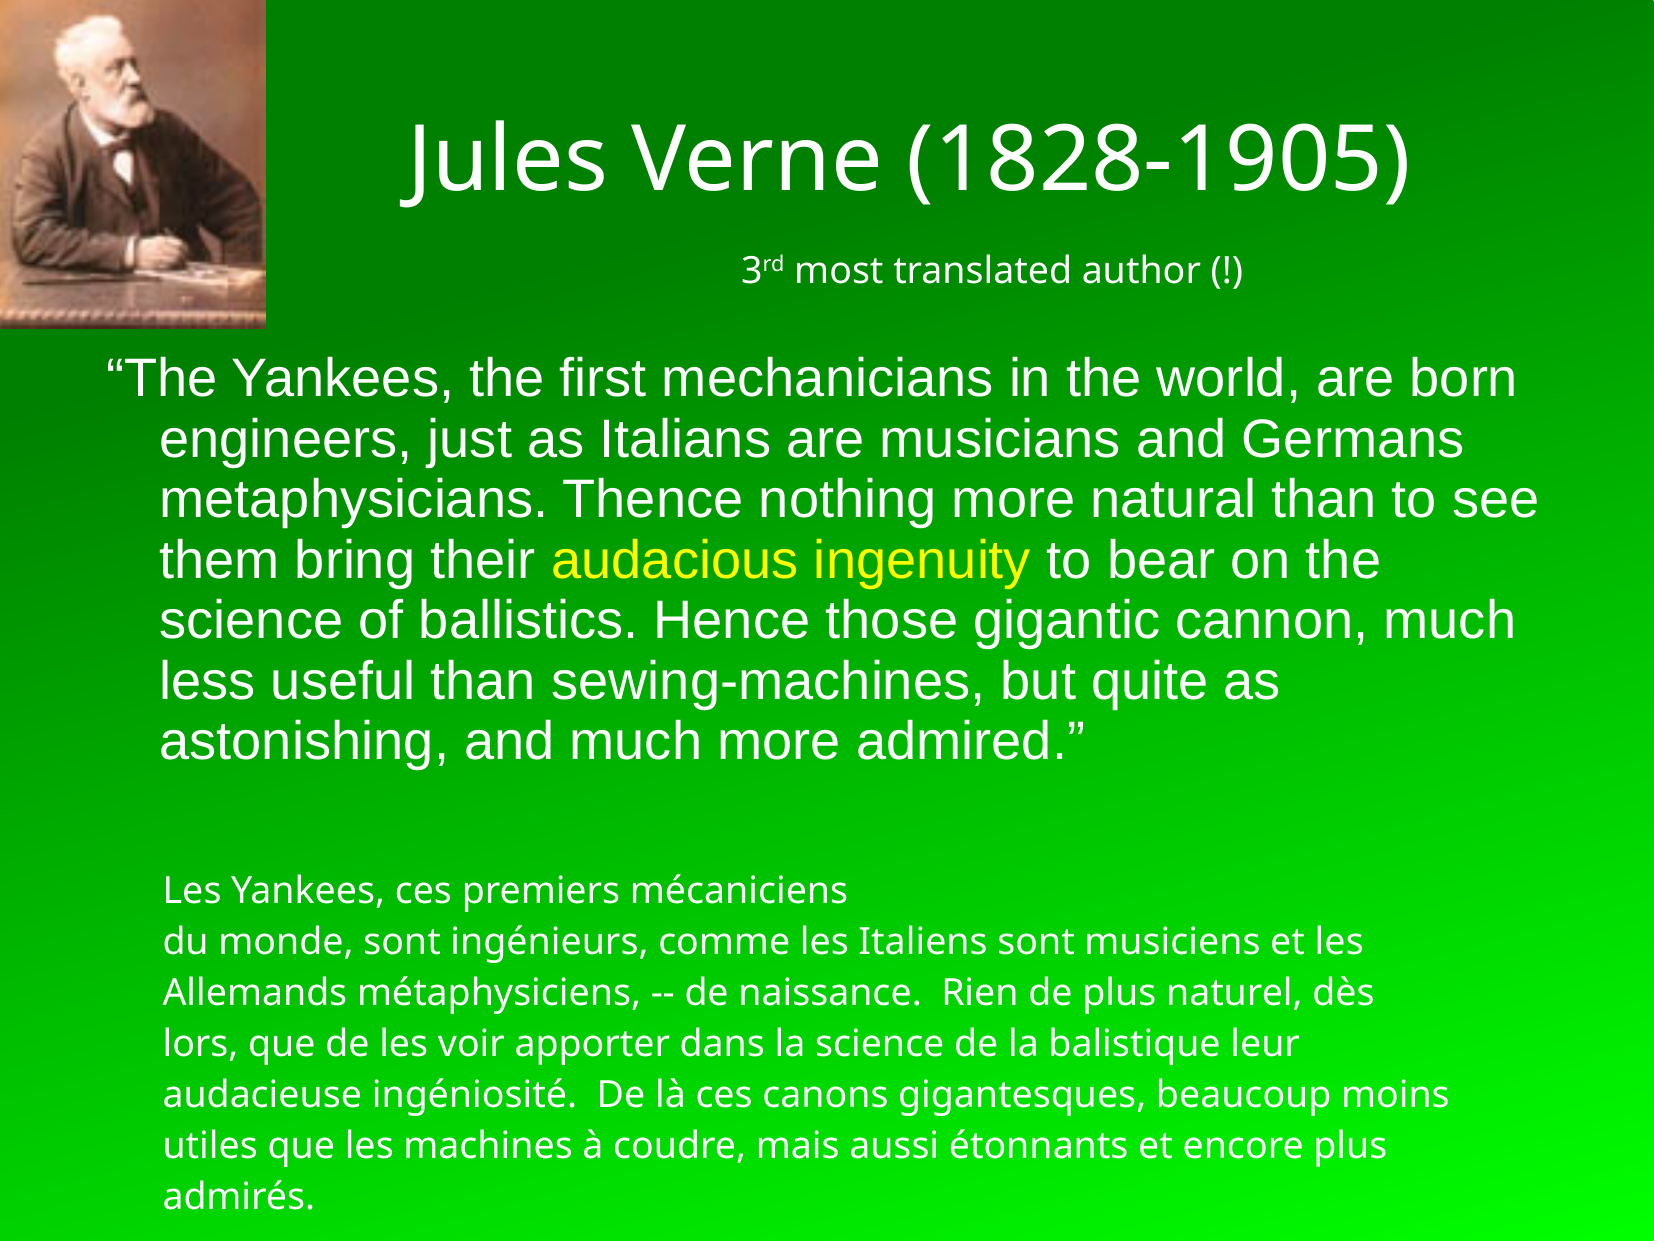

# Jules Verne (1828-1905)
3rd most translated author (!)
“The Yankees, the first mechanicians in the world, are born engineers, just as Italians are musicians and Germans metaphysicians. Thence nothing more natural than to see them bring their audacious ingenuity to bear on the science of ballistics. Hence those gigantic cannon, much less useful than sewing-machines, but quite as astonishing, and much more admired.”
Les Yankees, ces premiers mécaniciens
du monde, sont ingénieurs, comme les Italiens sont musiciens et les
Allemands métaphysiciens, -- de naissance. Rien de plus naturel, dès
lors, que de les voir apporter dans la science de la balistique leur
audacieuse ingéniosité. De là ces canons gigantesques, beaucoup moins
utiles que les machines à coudre, mais aussi étonnants et encore plus
admirés.